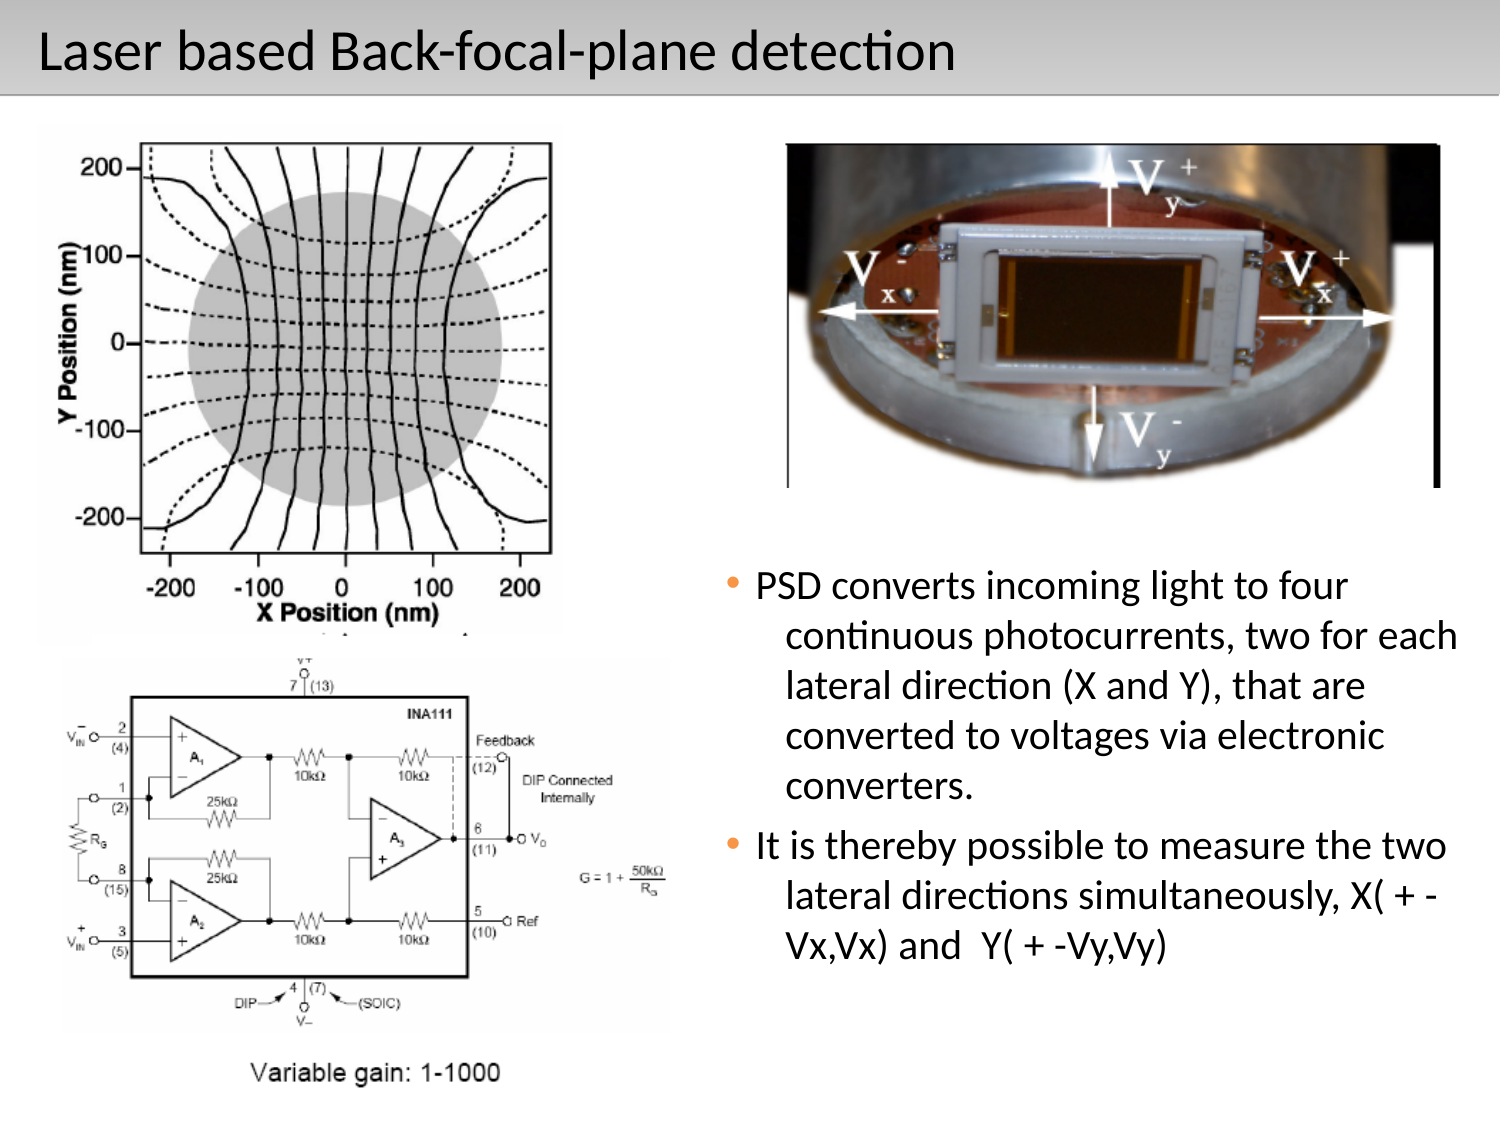

# Laser based Back-focal-plane detection
PSD converts incoming light to four continuous photocurrents, two for each lateral direction (X and Y), that are converted to voltages via electronic converters.
It is thereby possible to measure the two lateral directions simultaneously, X( + -Vx,Vx) and Y( + -Vy,Vy)